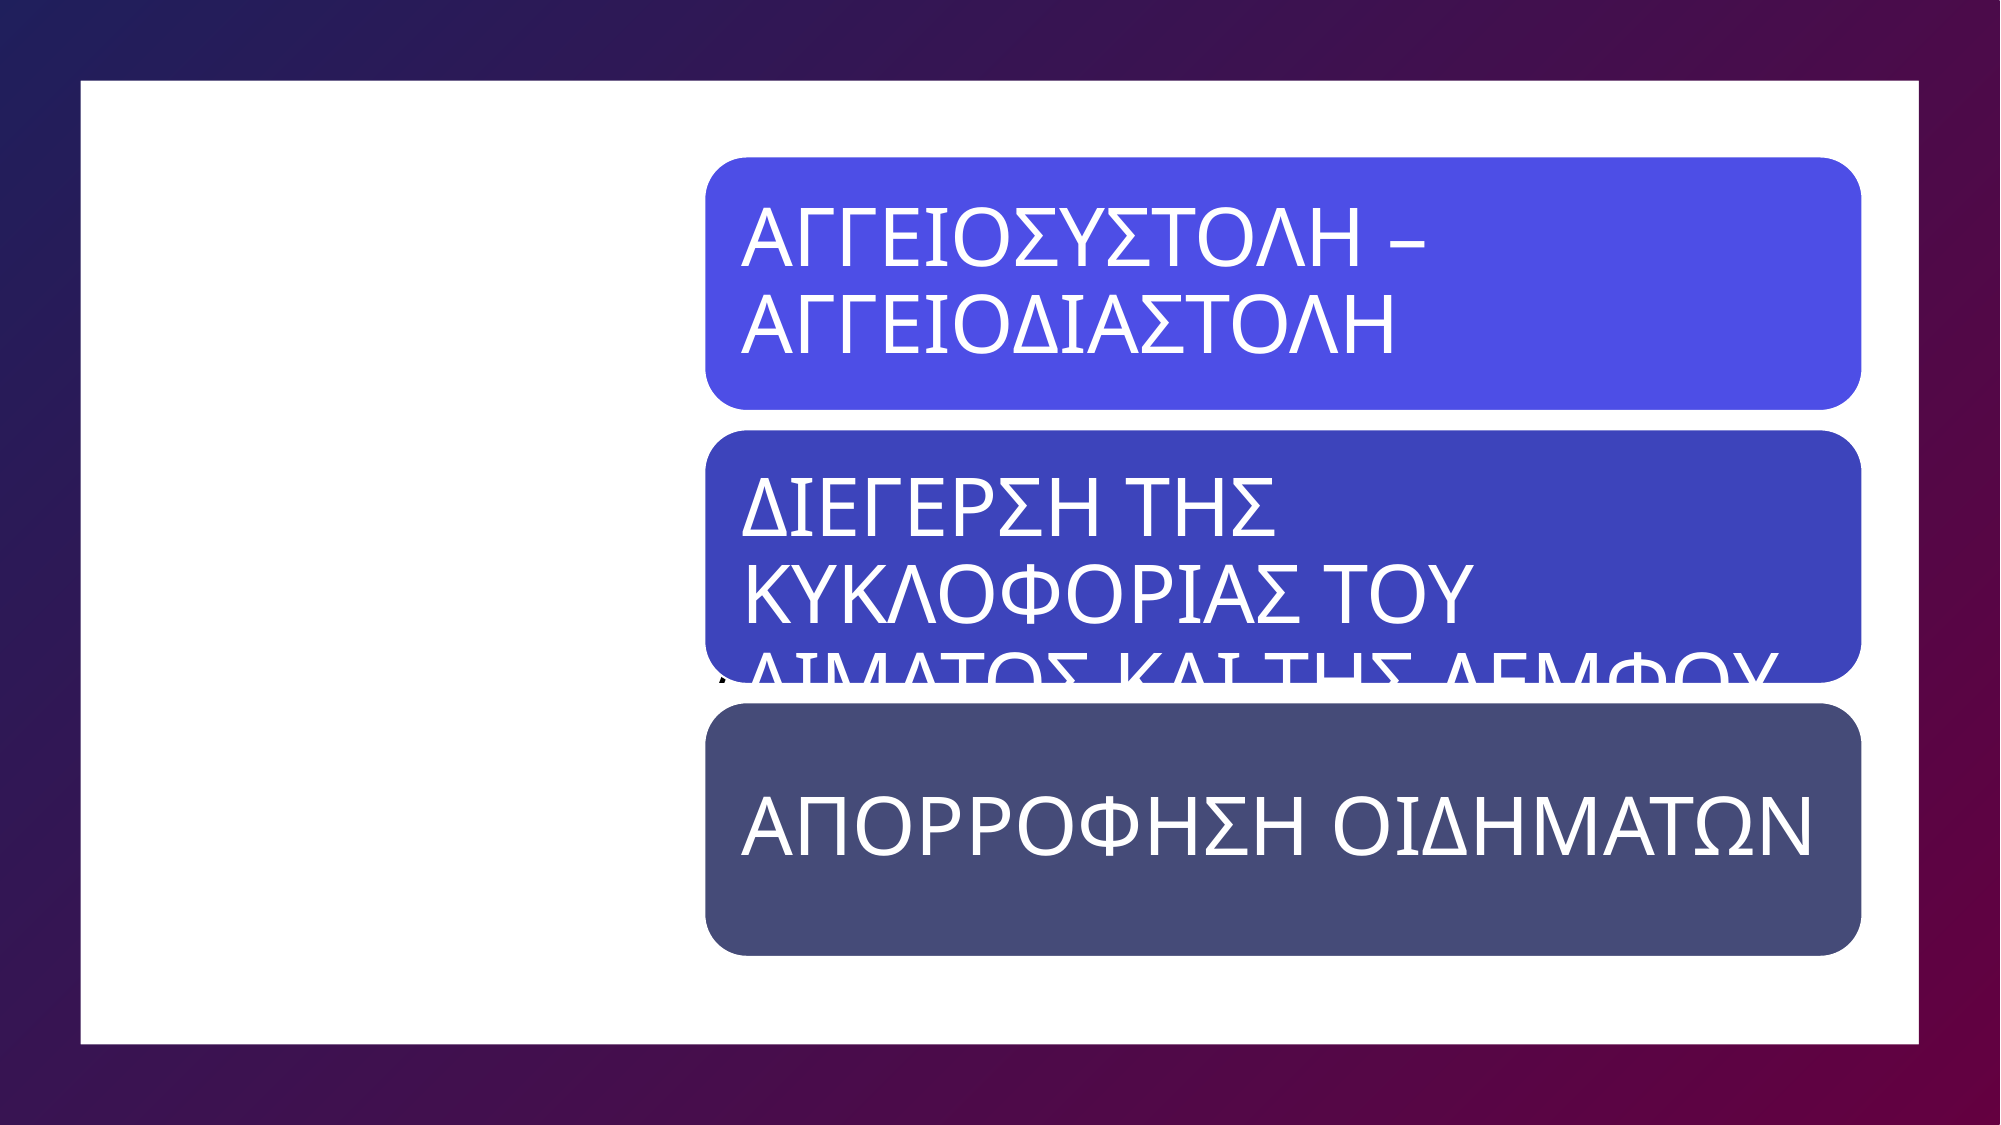

ΑΓΓΕΙΟΣΥΣΤΟΛΗ – ΑΓΓΕΙΟΔΙΑΣΤΟΛΗ
ΔΙΕΓΕΡΣΗ ΤΗΣ ΚΥΚΛΟΦΟΡΙΑΣ ΤΟΥ ΑΙΜΑΤΟΣ ΚΑΙ ΤΗΣ ΛΕΜΦΟΥ
ΑΠΟΡΡΟΦΗΣΗ ΟΙΔΗΜΑΤΩΝ
# ΦΥΣΙΟΛΟΓΙΚΑ ΑΠΟΤΕΛΕΣΜΑΤΑ